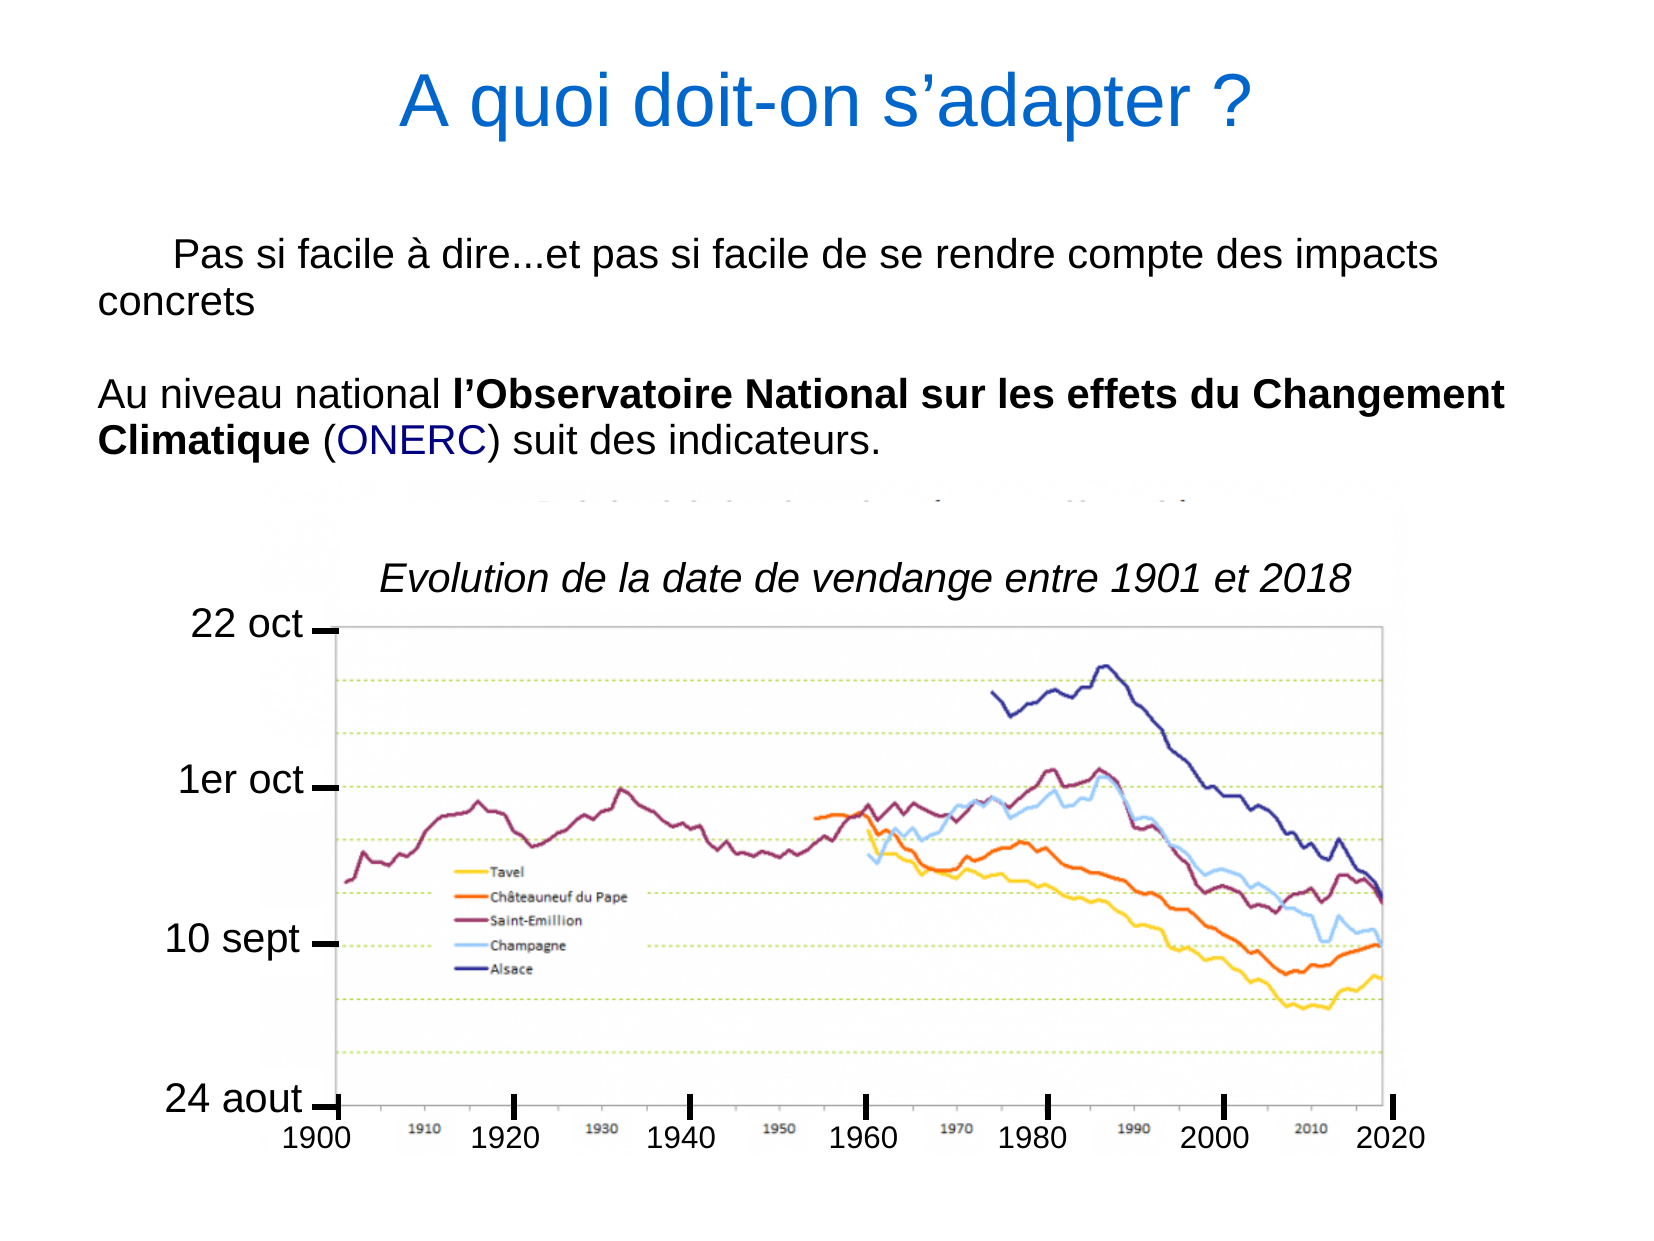

# A quoi doit-on s’adapter ?
	Pas si facile à dire...et pas si facile de se rendre compte des impacts concrets
Au niveau national l’Observatoire National sur les effets du Changement Climatique (ONERC) suit des indicateurs.
Evolution de la date de vendange entre 1901 et 2018
22 oct
1er oct
10 sept
24 aout
1900
1920
1940
1960
1980
2000
2020